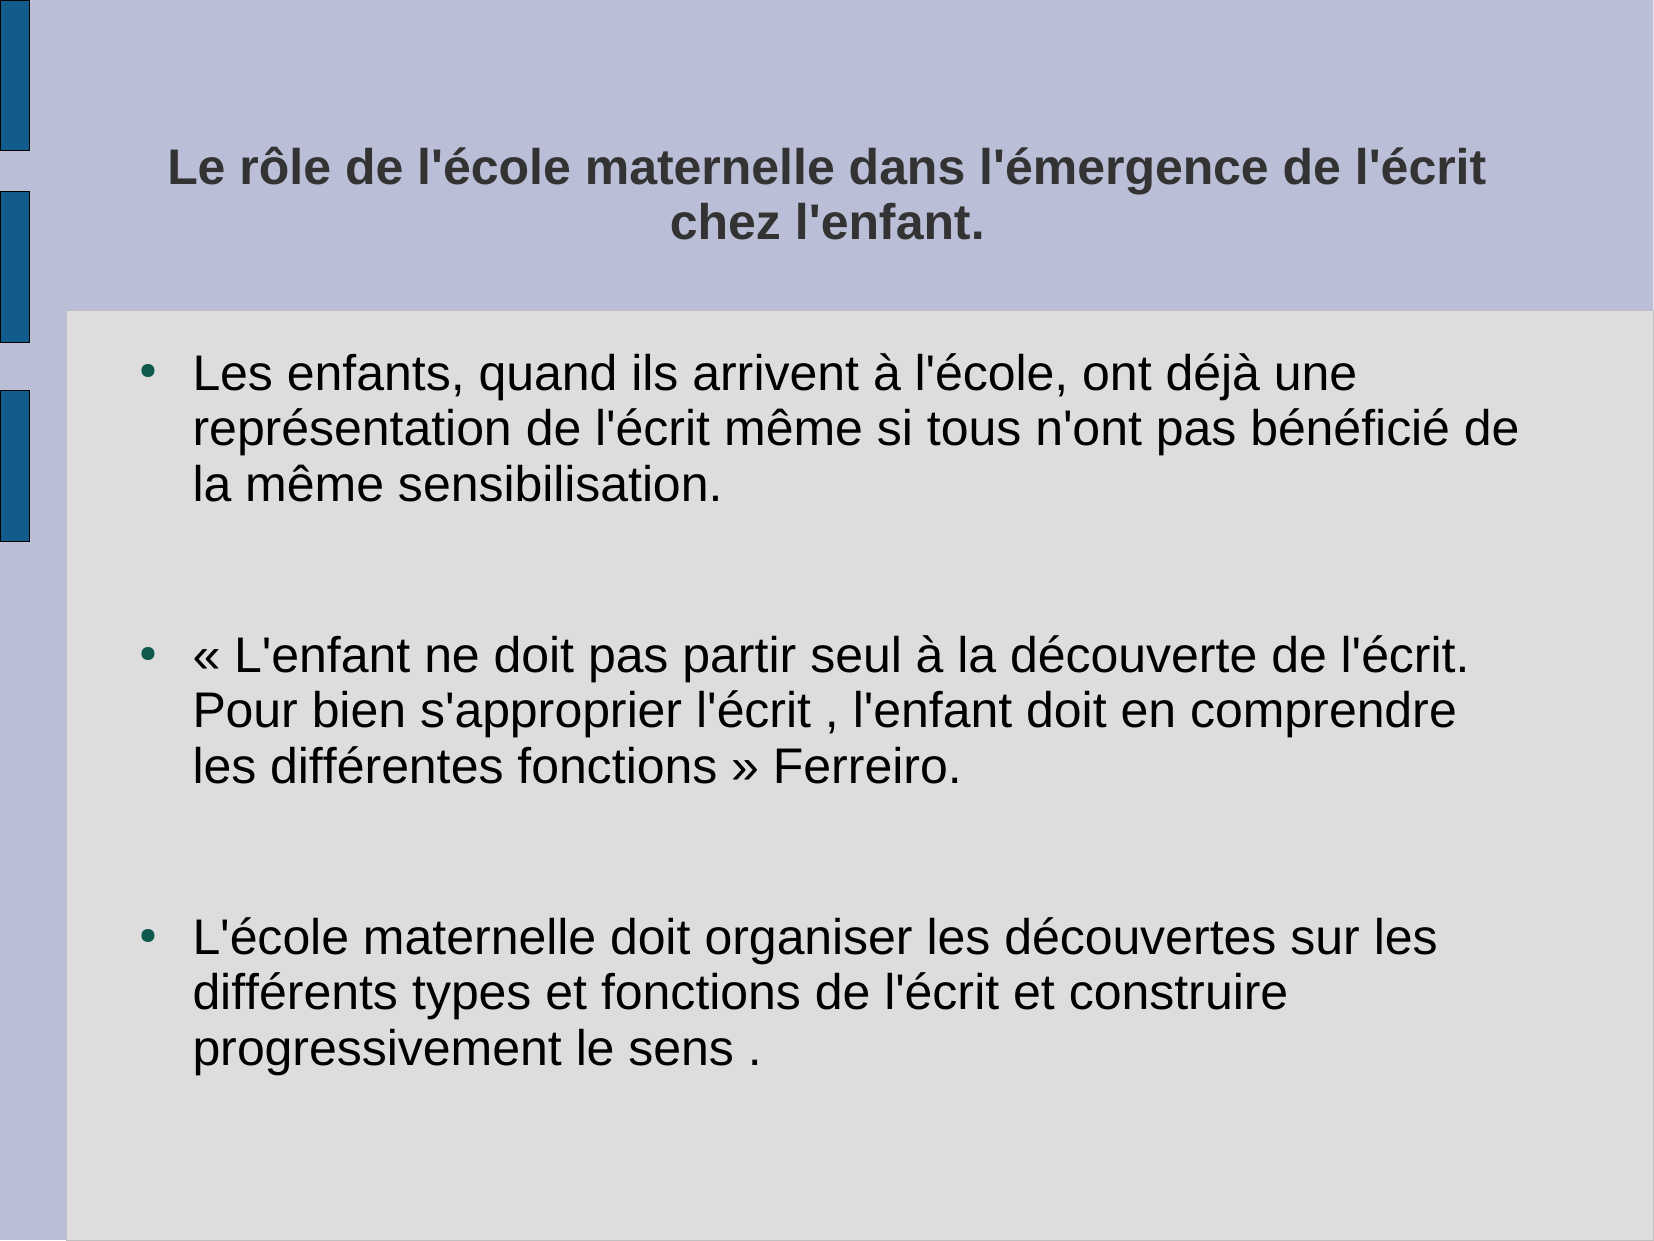

# Le rôle de l'école maternelle dans l'émergence de l'écrit chez l'enfant.
Les enfants, quand ils arrivent à l'école, ont déjà une représentation de l'écrit même si tous n'ont pas bénéficié de la même sensibilisation.
« L'enfant ne doit pas partir seul à la découverte de l'écrit. Pour bien s'approprier l'écrit , l'enfant doit en comprendre les différentes fonctions » Ferreiro.
L'école maternelle doit organiser les découvertes sur les différents types et fonctions de l'écrit et construire progressivement le sens .